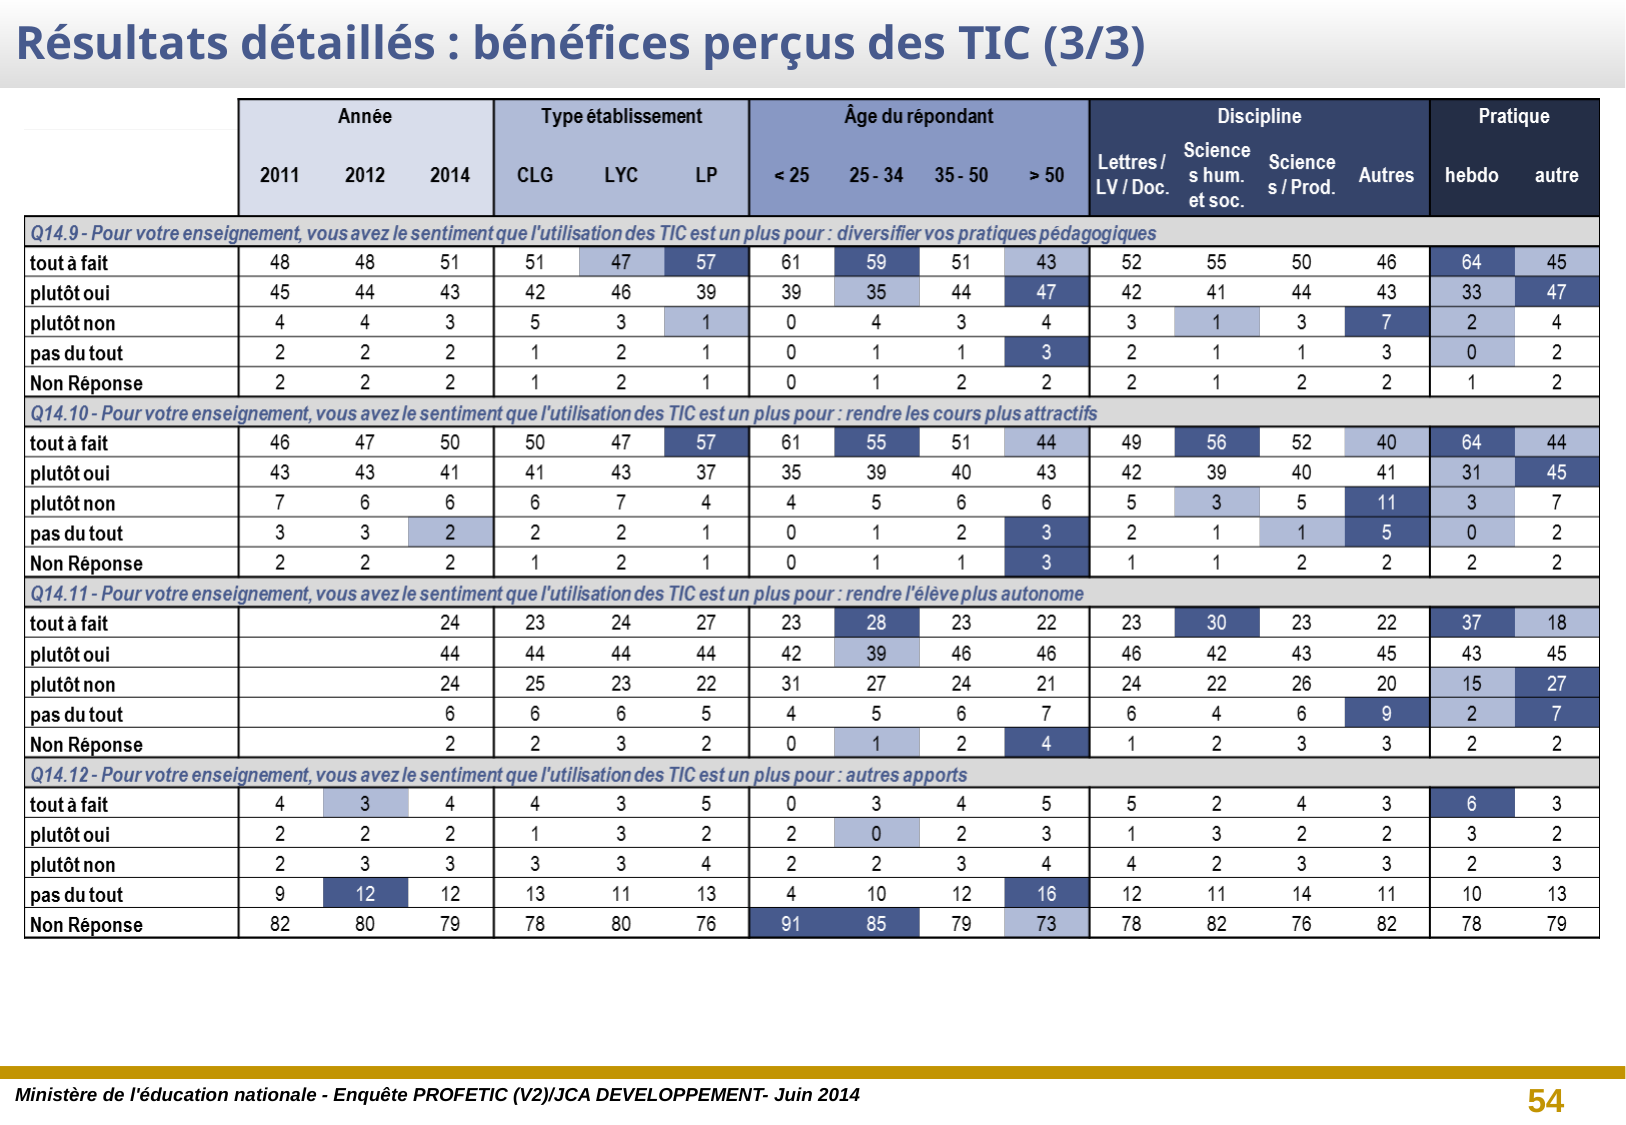

# Résultats détaillés : bénéfices perçus des TIC (3/3)
52
Ministère de l'éducation nationale - Enquête PROFETIC (V2)/JCA DEVELOPPEMENT- Juin 2014